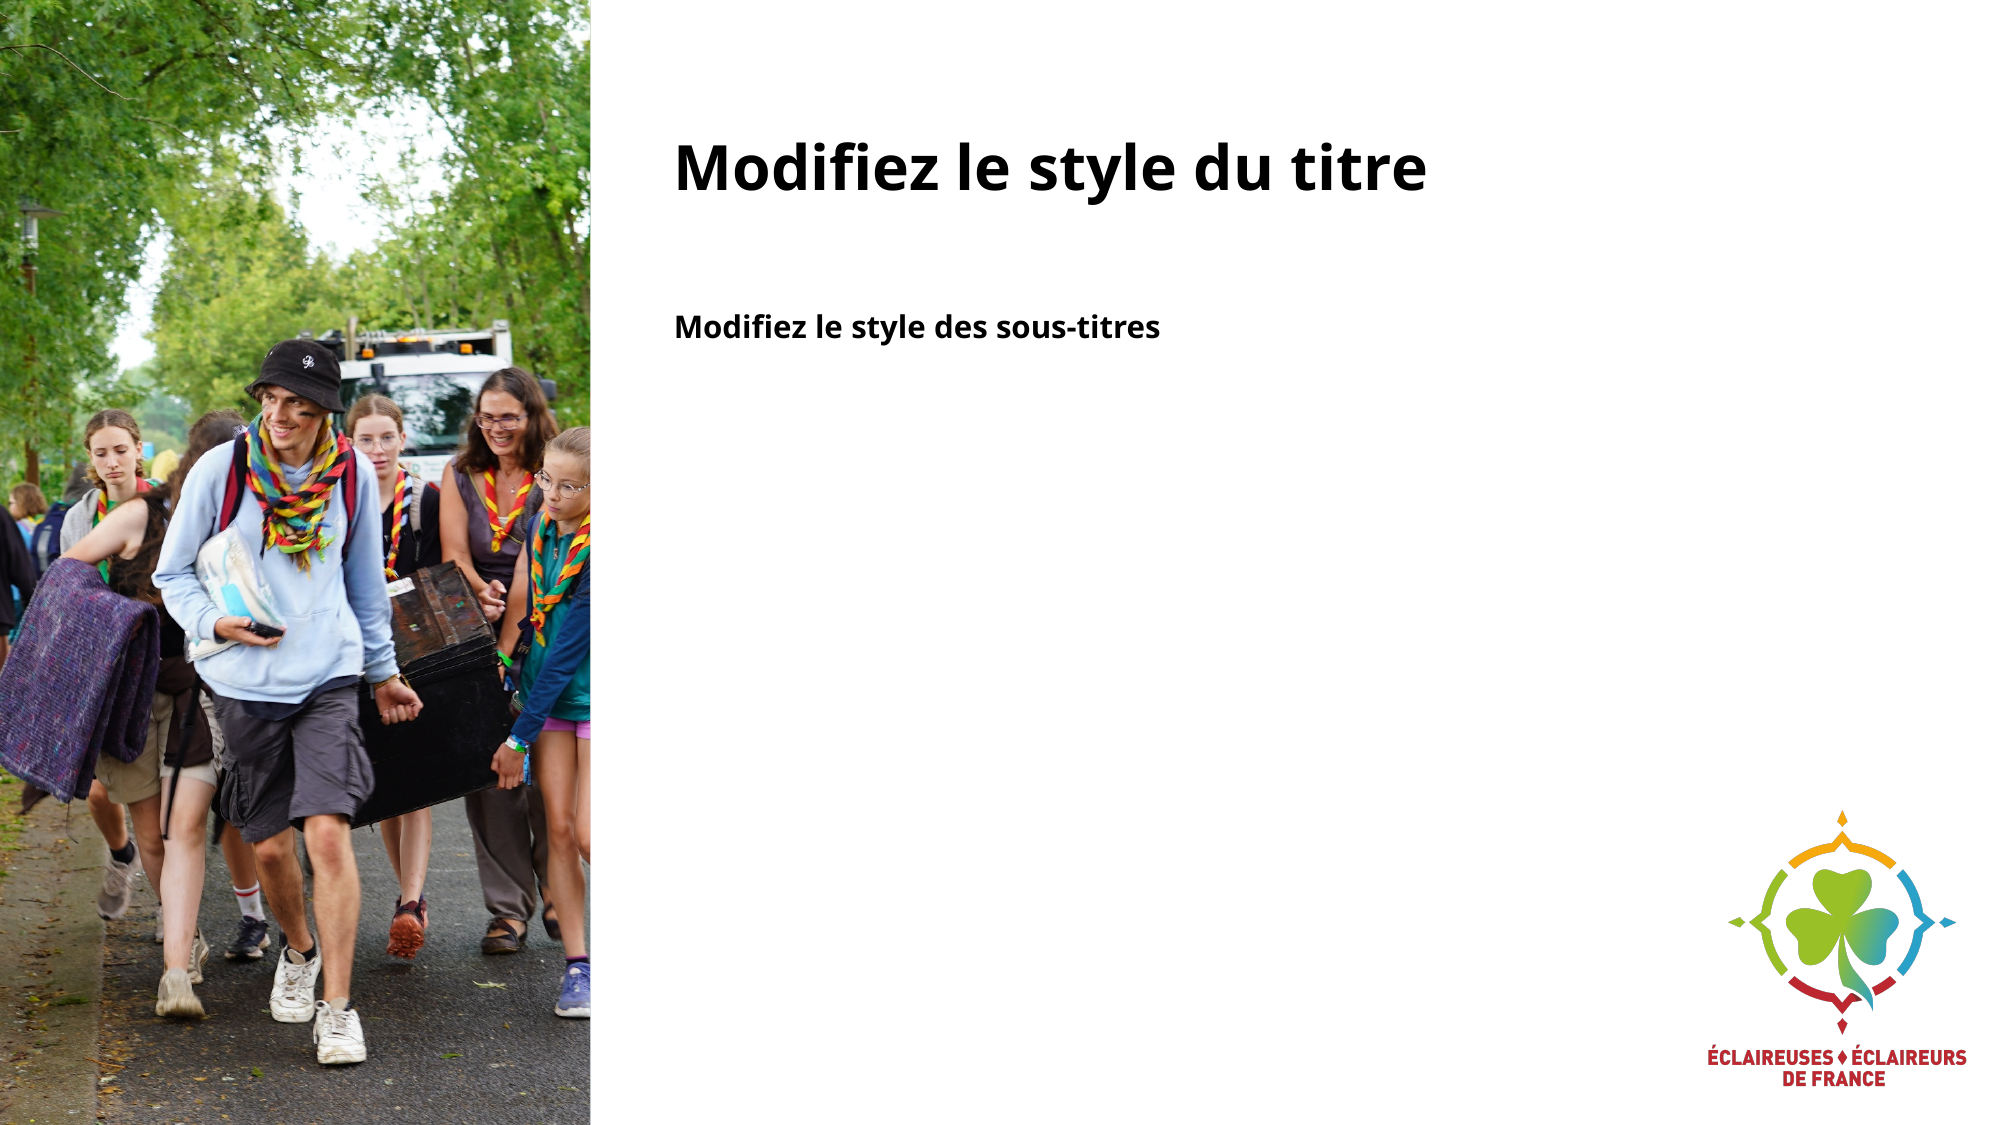

# Modifiez le style du titre
Modifiez le style des sous-titres